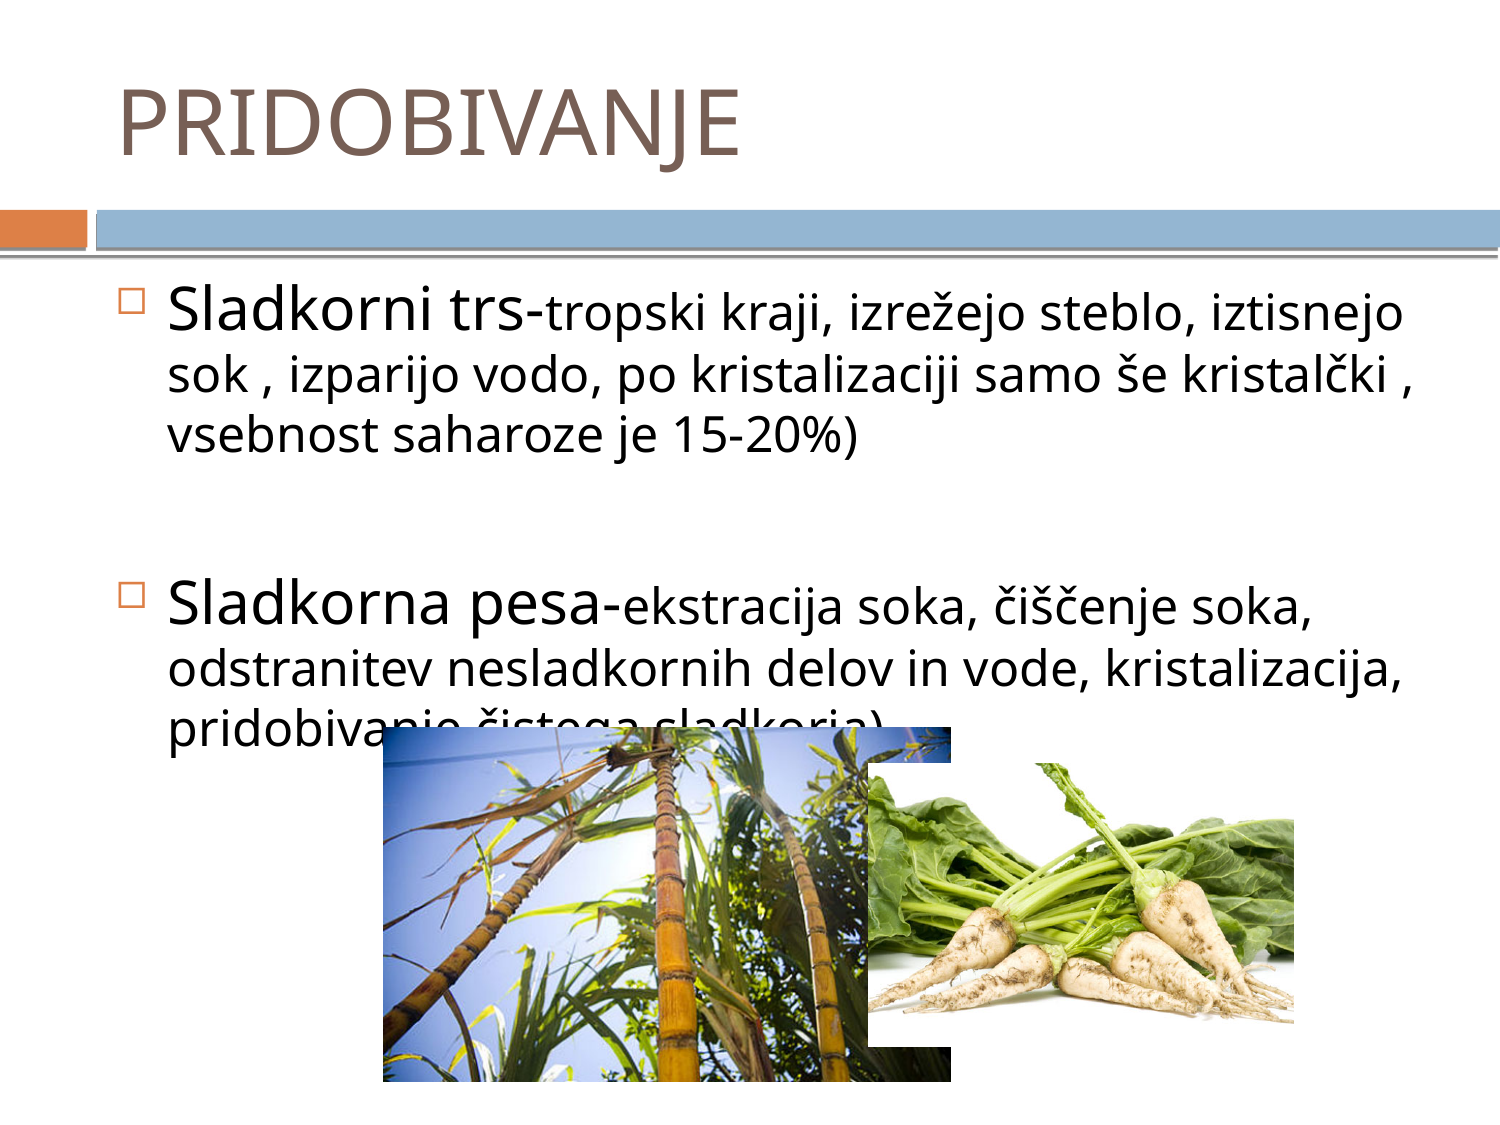

# PRIDOBIVANJE
Sladkorni trs-tropski kraji, izrežejo steblo, iztisnejo sok , izparijo vodo, po kristalizaciji samo še kristalčki , vsebnost saharoze je 15-20%)
Sladkorna pesa-ekstracija soka, čiščenje soka, odstranitev nesladkornih delov in vode, kristalizacija, pridobivanje čistega sladkorja)